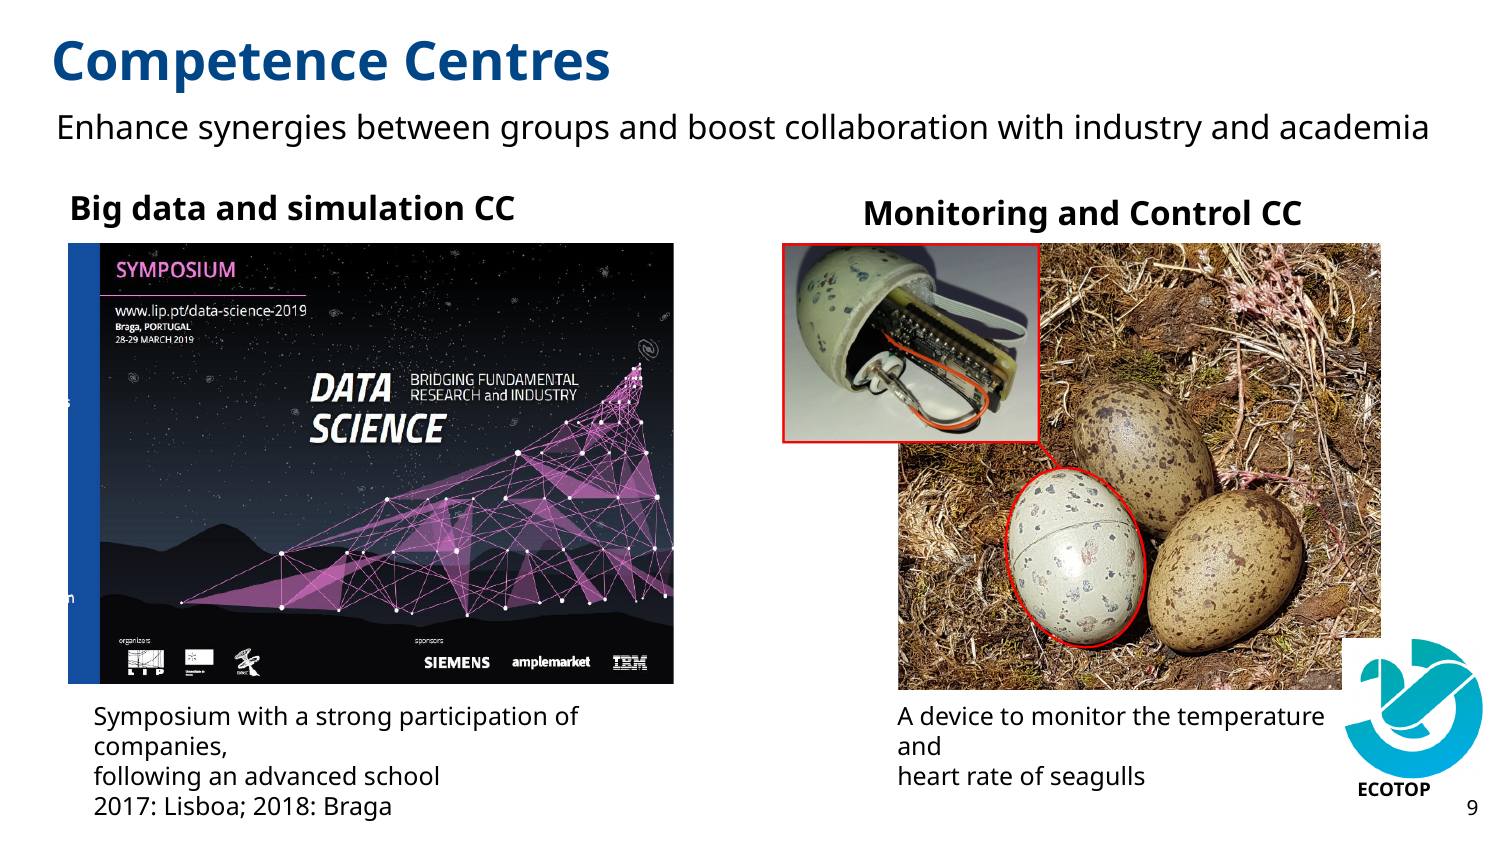

Competence Centres
Enhance synergies between groups and boost collaboration with industry and academia
Big data and simulation CC
Monitoring and Control CC
Symposium with a strong participation of companies,
following an advanced school
2017: Lisboa; 2018: Braga
A device to monitor the temperature and
heart rate of seagulls
ECOTOP
9